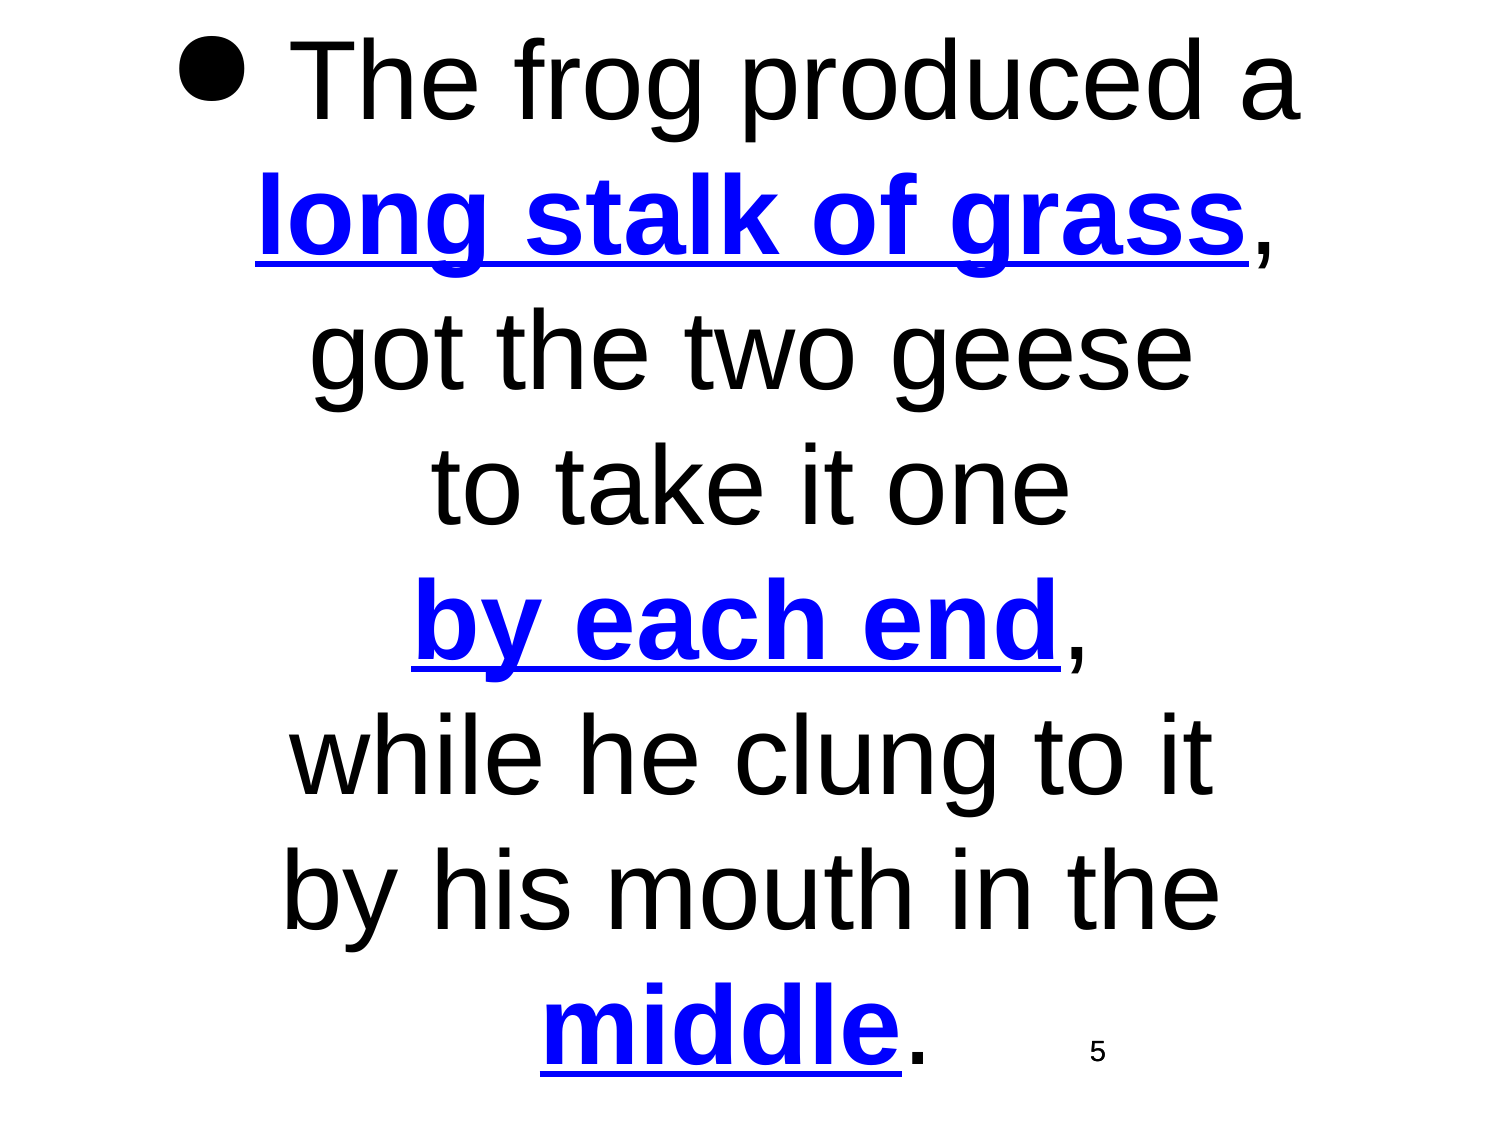

The frog produced a
long stalk of grass,
got the two geese
to take it one
by each end,
while he clung to it
by his mouth in the
middle.
5